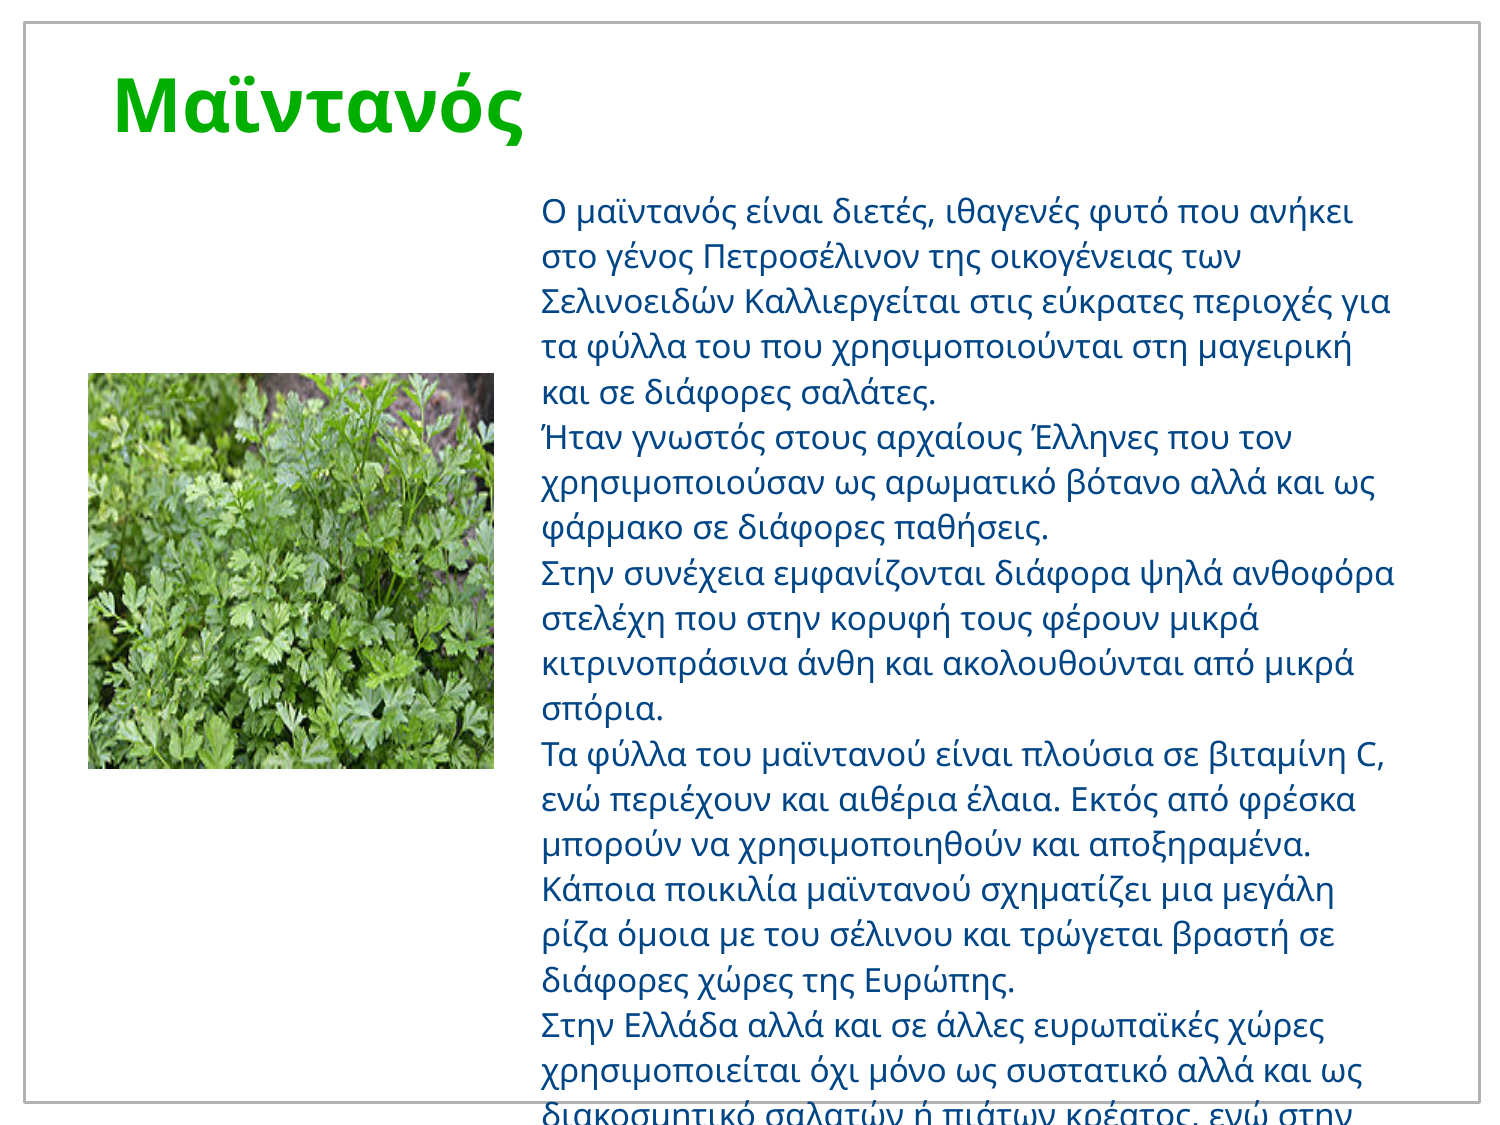

# Μαϊντανός
O μαϊντανός είναι διετές, ιθαγενές φυτό που ανήκει στο γένος Πετροσέλινον της οικογένειας των Σελινοειδών Καλλιεργείται στις εύκρατες περιοχές για τα φύλλα του που χρησιμοποιούνται στη μαγειρική και σε διάφορες σαλάτες.
Ήταν γνωστός στους αρχαίους Έλληνες που τον χρησιμοποιούσαν ως αρωματικό βότανο αλλά και ως φάρμακο σε διάφορες παθήσεις.
Στην συνέχεια εμφανίζονται διάφορα ψηλά ανθοφόρα στελέχη που στην κορυφή τους φέρουν μικρά κιτρινοπράσινα άνθη και ακολουθούνται από μικρά σπόρια.
Τα φύλλα του μαϊντανού είναι πλούσια σε βιταμίνη C, ενώ περιέχουν και αιθέρια έλαια. Εκτός από φρέσκα μπορούν να χρησιμοποιηθούν και αποξηραμένα.
Κάποια ποικιλία μαϊντανού σχηματίζει μια μεγάλη ρίζα όμοια με του σέλινου και τρώγεται βραστή σε διάφορες χώρες της Ευρώπης.
Στην Ελλάδα αλλά και σε άλλες ευρωπαϊκές χώρες χρησιμοποιείται όχι μόνο ως συστατικό αλλά και ως διακοσμητικό σαλατών ή πιάτων κρέατος, ενώ στην Τουρκία, χρησιμοποιείται σε μεγάλες ποσότητες στη σαλάτα, είτε μαζί με ψιλοκομμένη τομάτα είτε και μόνος του.